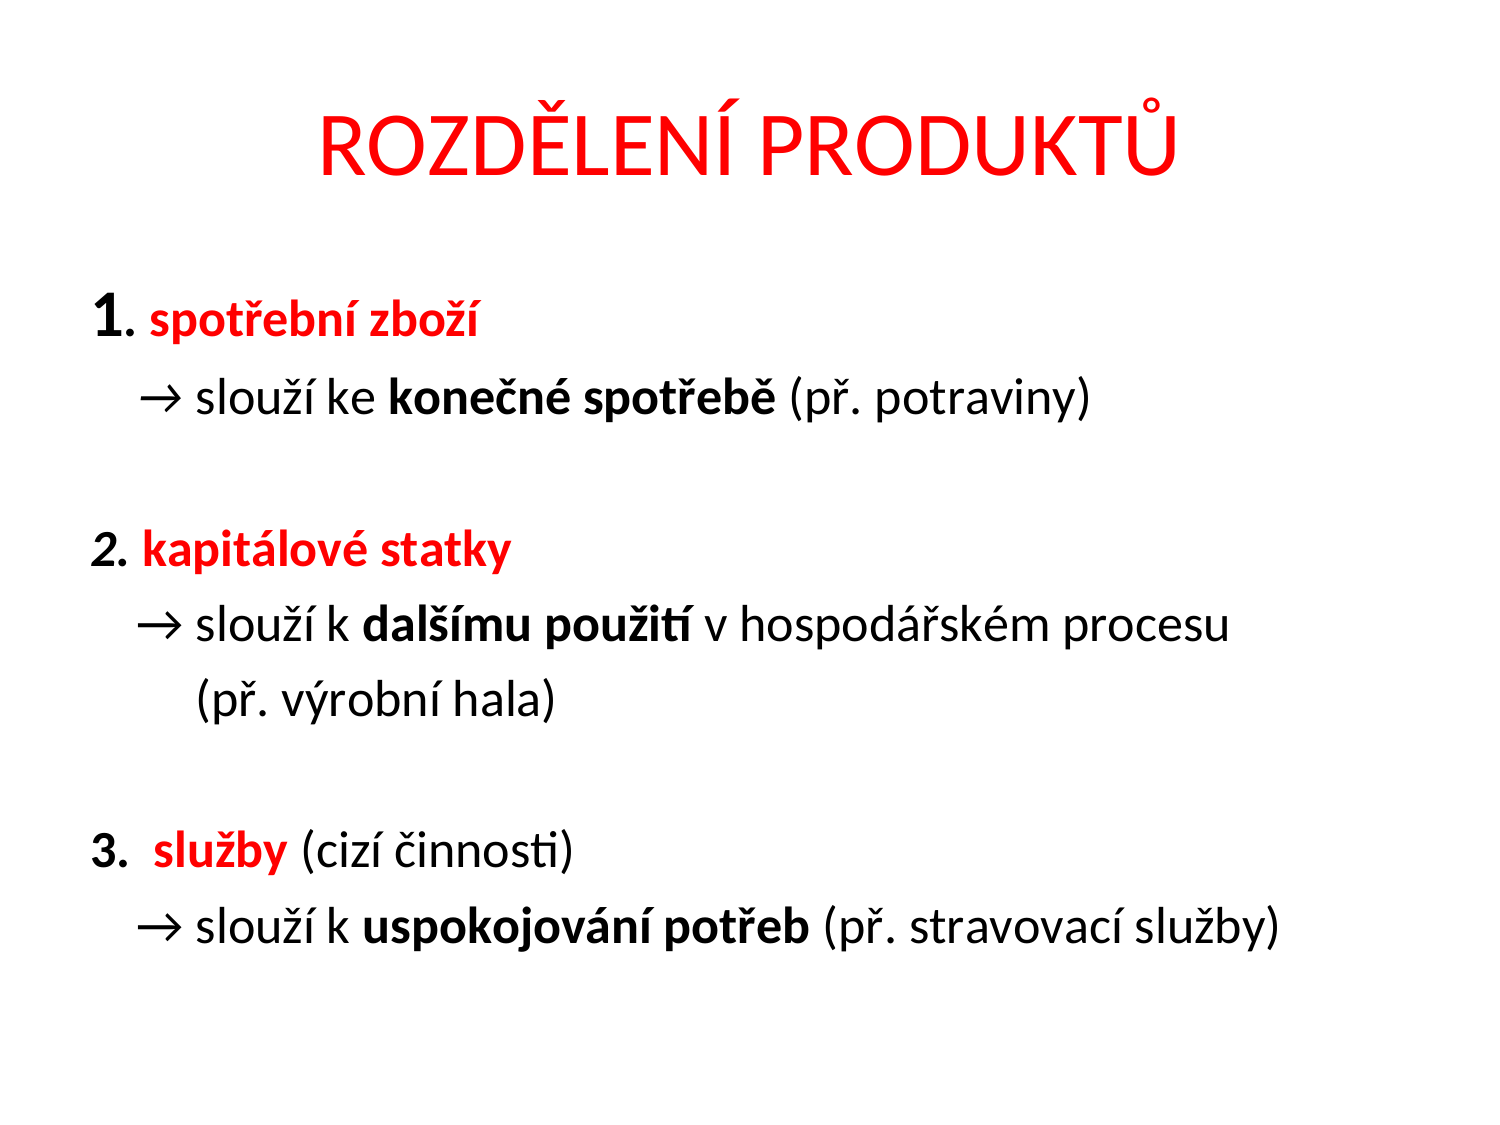

# ROZDĚLENÍ PRODUKTŮ
1. spotřební zboží
 → slouží ke konečné spotřebě (př. potraviny)
2. kapitálové statky
 → slouží k dalšímu použití v hospodářském procesu
 (př. výrobní hala)
3. služby (cizí činnosti)
 → slouží k uspokojování potřeb (př. stravovací služby)